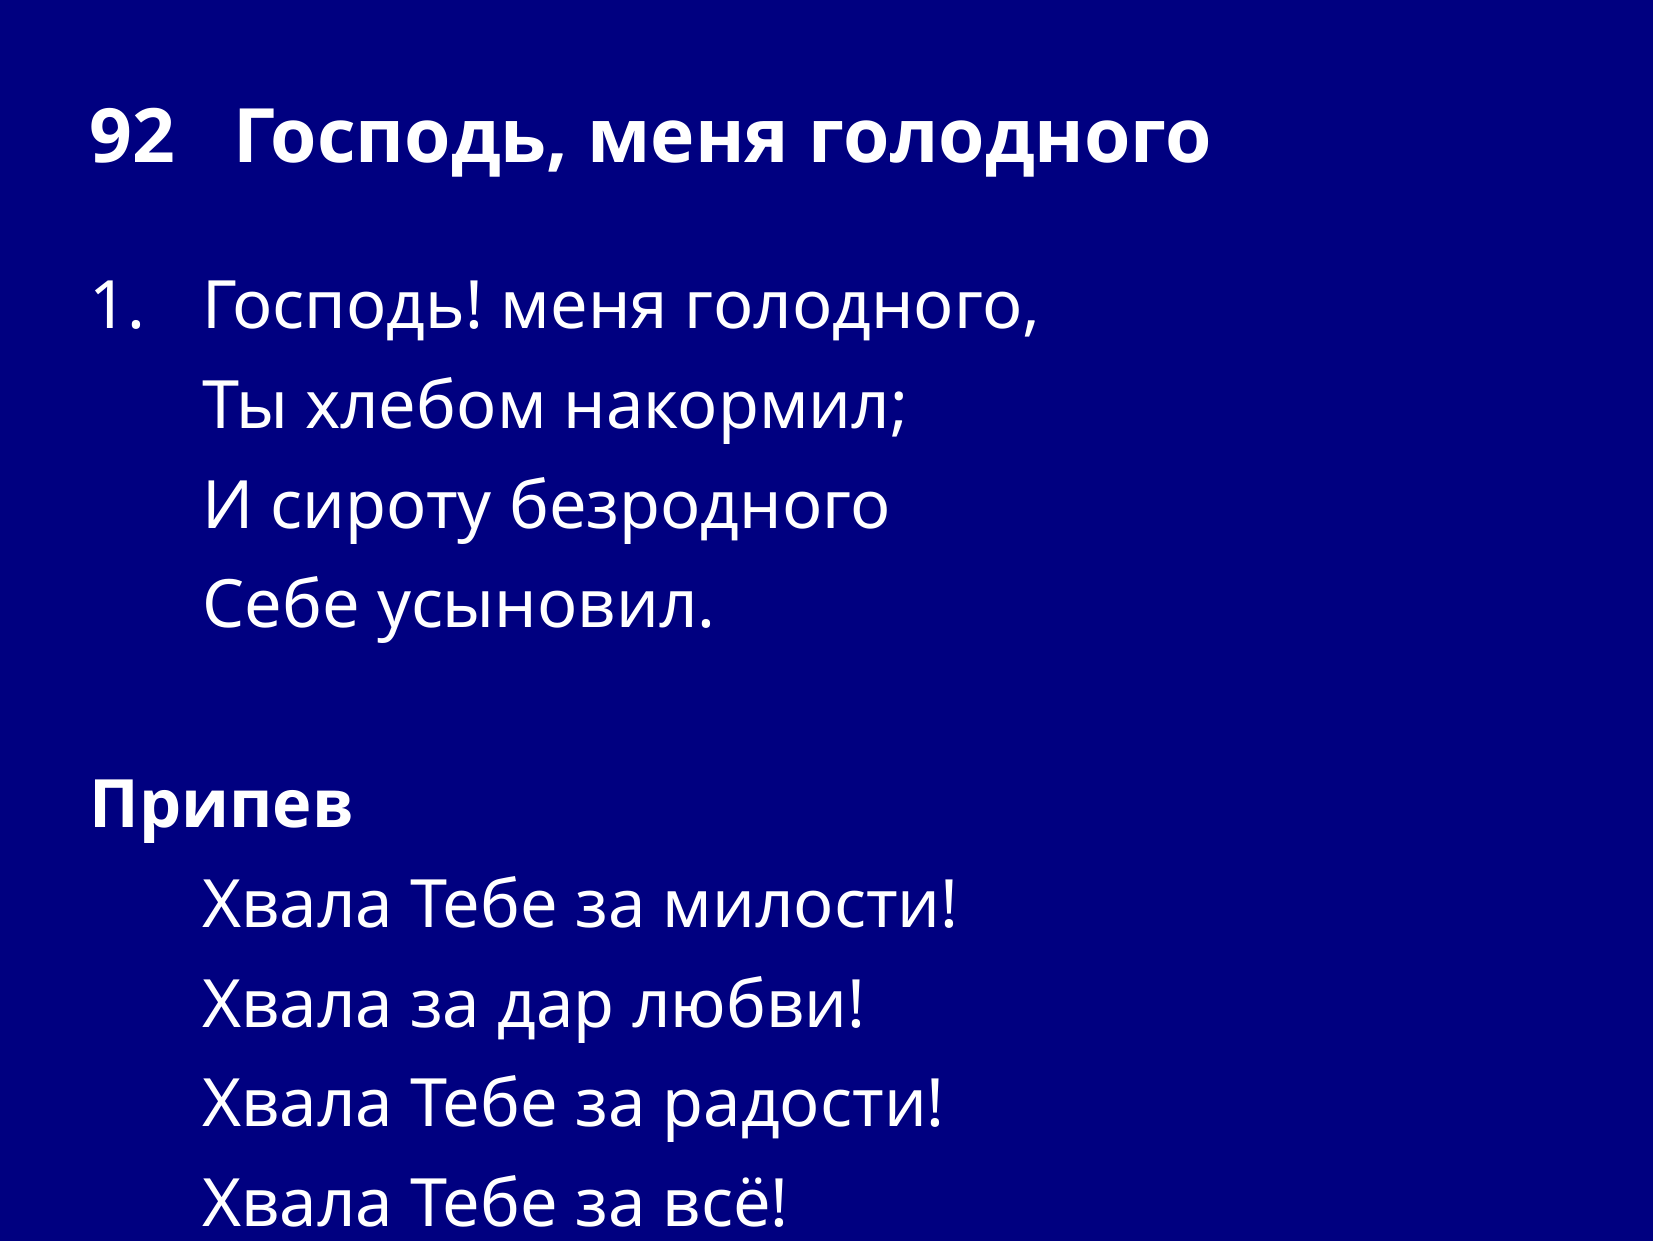

92 Господь, меня голодного
1.	Господь! меня голодного,
	Ты хлебом накормил;
	И сироту безродного
	Себе усыновил.
Припев
	Хвала Тебе за милости!
	Хвала за дар любви!
	Хвала Тебе за радости!
	Хвала Тебе за всё!